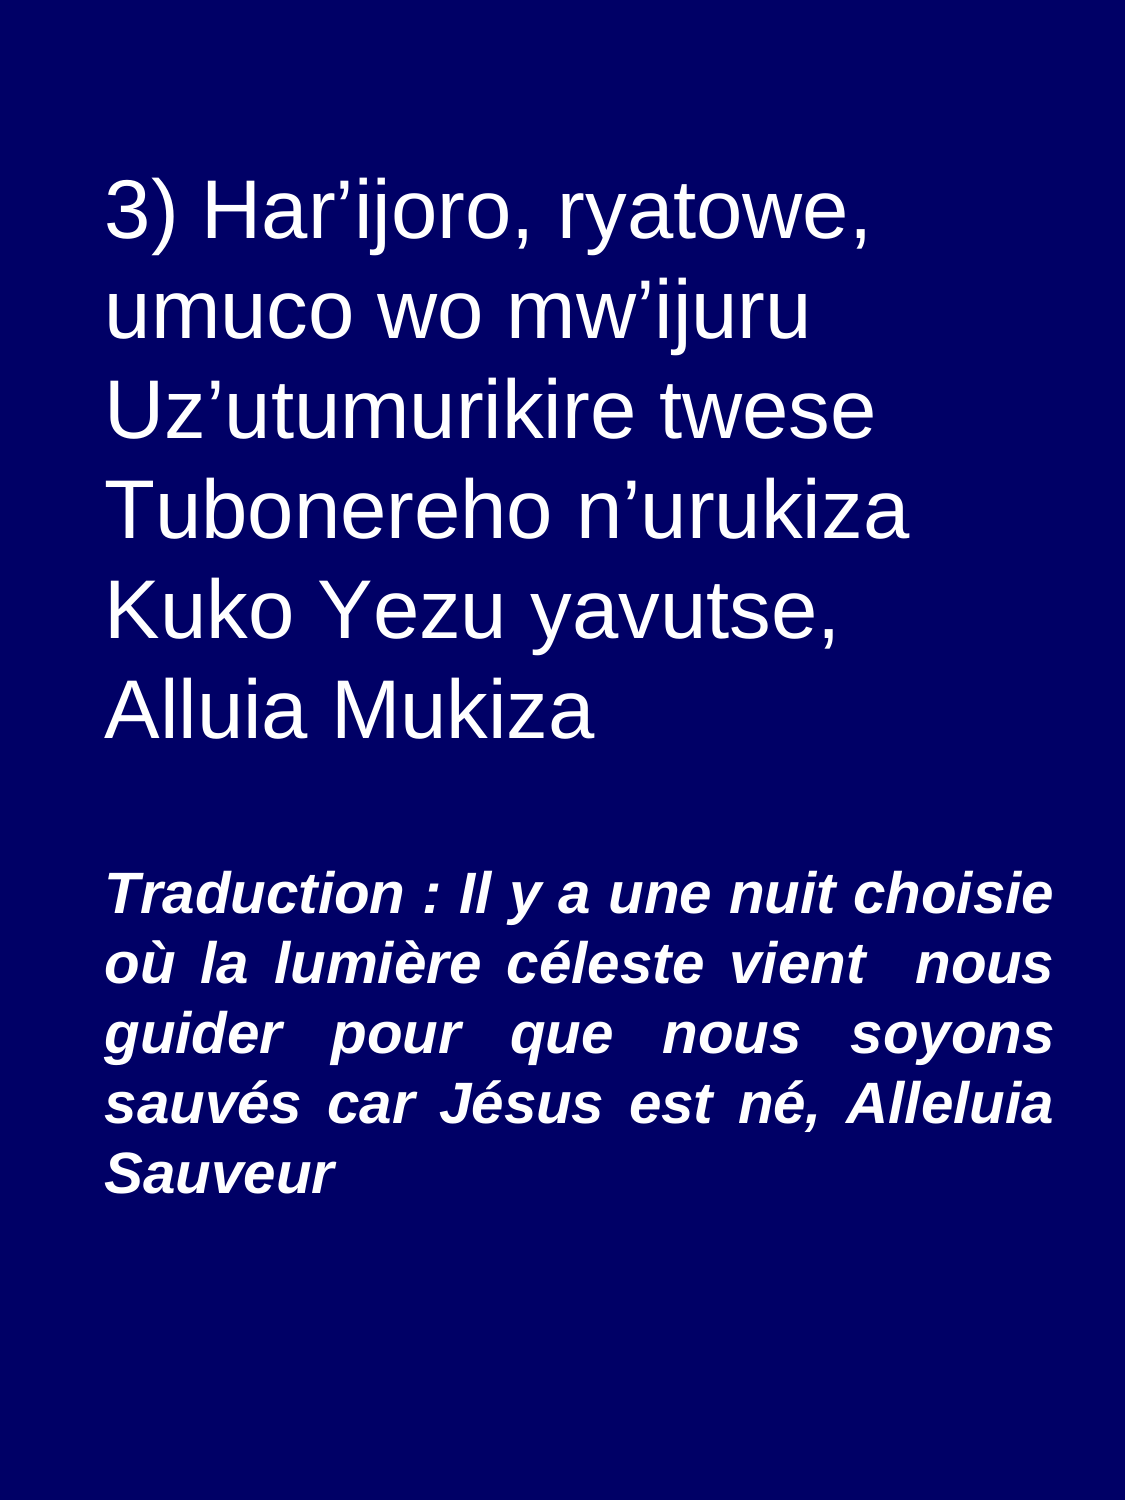

3) Har’ijoro, ryatowe, umuco wo mw’ijuru
Uz’utumurikire twese Tubonereho n’urukiza
Kuko Yezu yavutse, Alluia Mukiza
Traduction : Il y a une nuit choisie où la lumière céleste vient nous guider pour que nous soyons sauvés car Jésus est né, Alleluia Sauveur